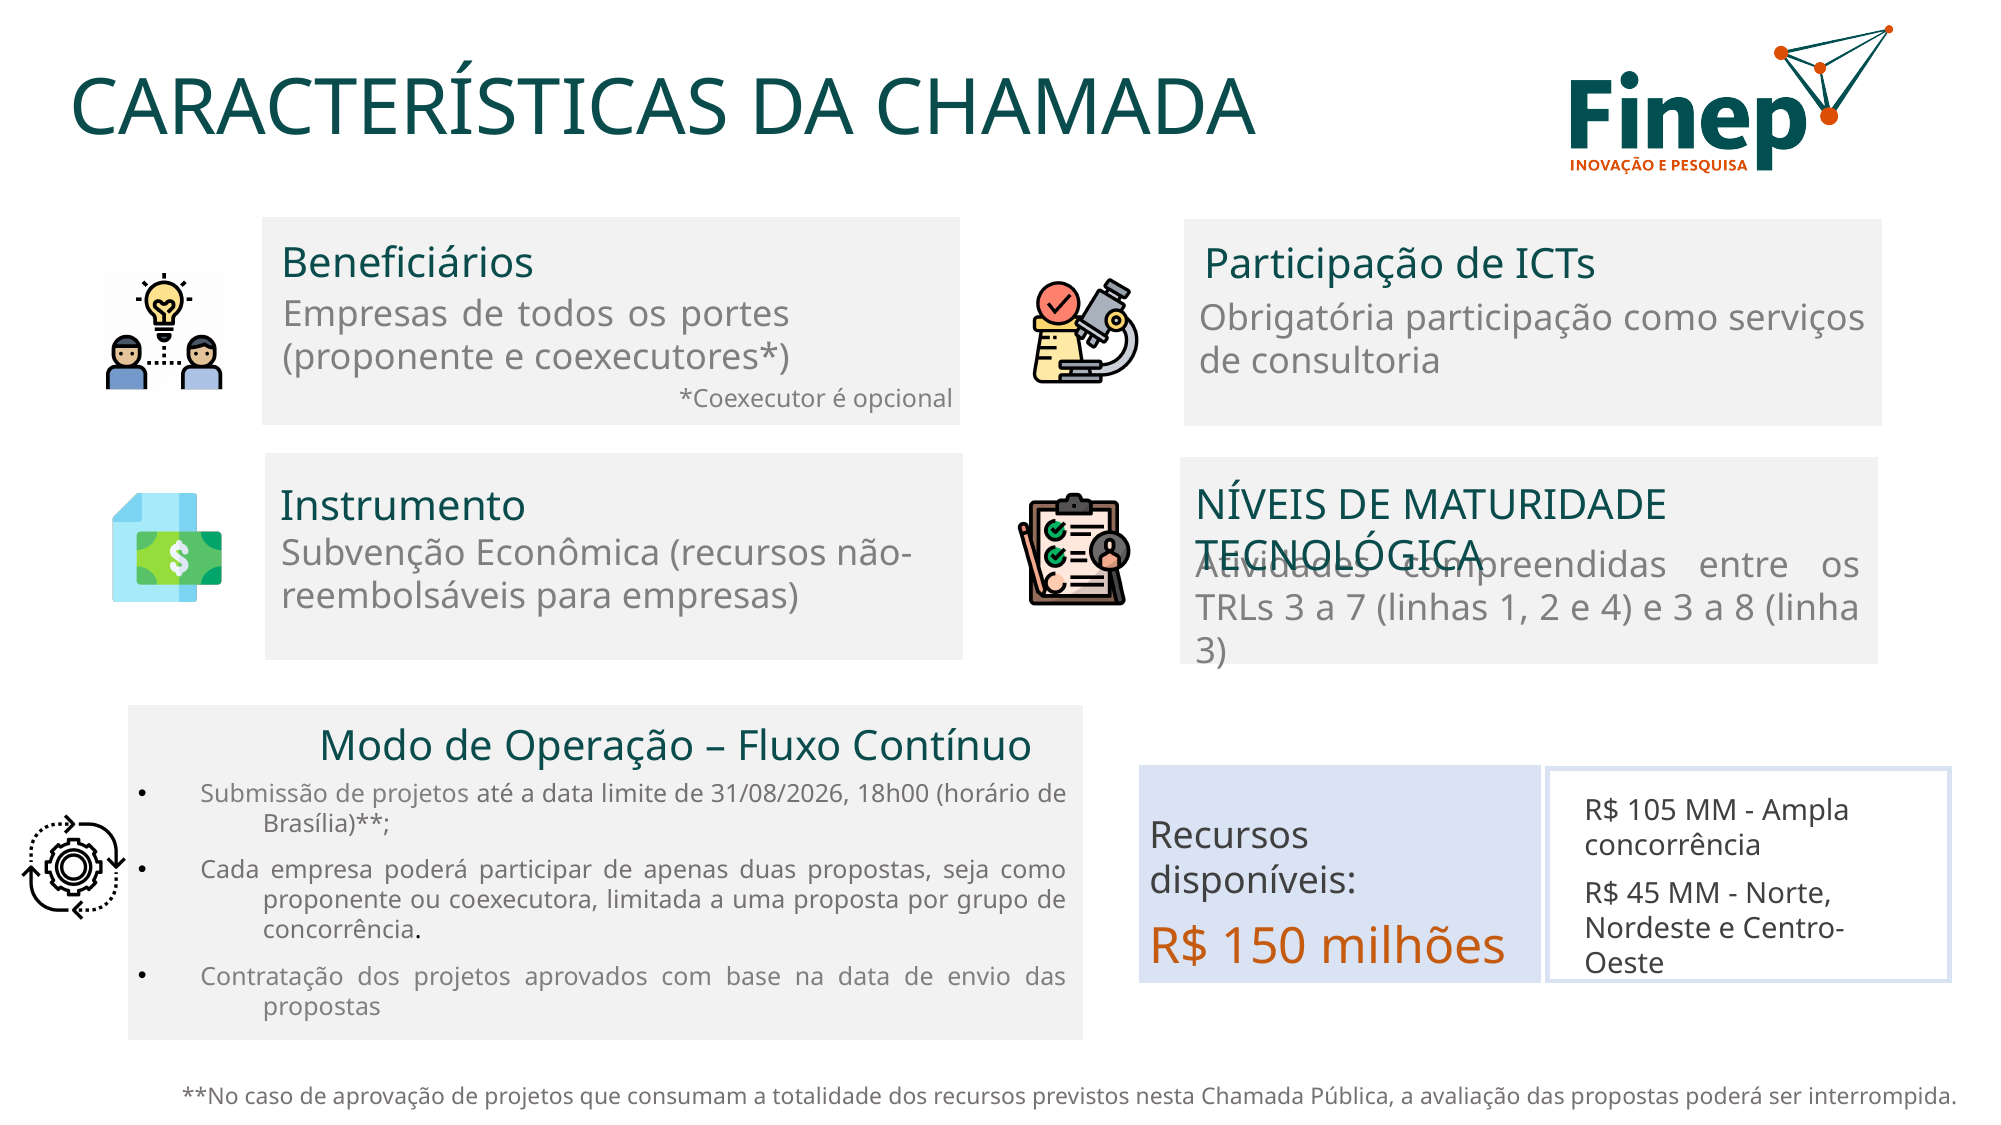

CARACTERÍSTICAS DA CHAMADA
Beneficiários
Participação de ICTs
Empresas de todos os portes (proponente e coexecutores*)
Obrigatória participação como serviços de consultoria
*Coexecutor é opcional
Instrumento
NÍVEIS DE MATURIDADE TECNOLÓGICA
Subvenção Econômica (recursos não-reembolsáveis para empresas)
Atividades compreendidas entre os TRLs 3 a 7 (linhas 1, 2 e 4) e 3 a 8 (linha 3)
Modo de Operação – Fluxo Contínuo
Submissão de projetos até a data limite de 31/08/2026, 18h00 (horário de Brasília)**;
Cada empresa poderá participar de apenas duas propostas, seja como proponente ou coexecutora, limitada a uma proposta por grupo de concorrência.
Contratação dos projetos aprovados com base na data de envio das propostas
R$ 105 MM - Ampla concorrência
R$ 45 MM - Norte, Nordeste e Centro-Oeste
Recursos disponíveis:
R$ 150 milhões
**No caso de aprovação de projetos que consumam a totalidade dos recursos previstos nesta Chamada Pública, a avaliação das propostas poderá ser interrompida.